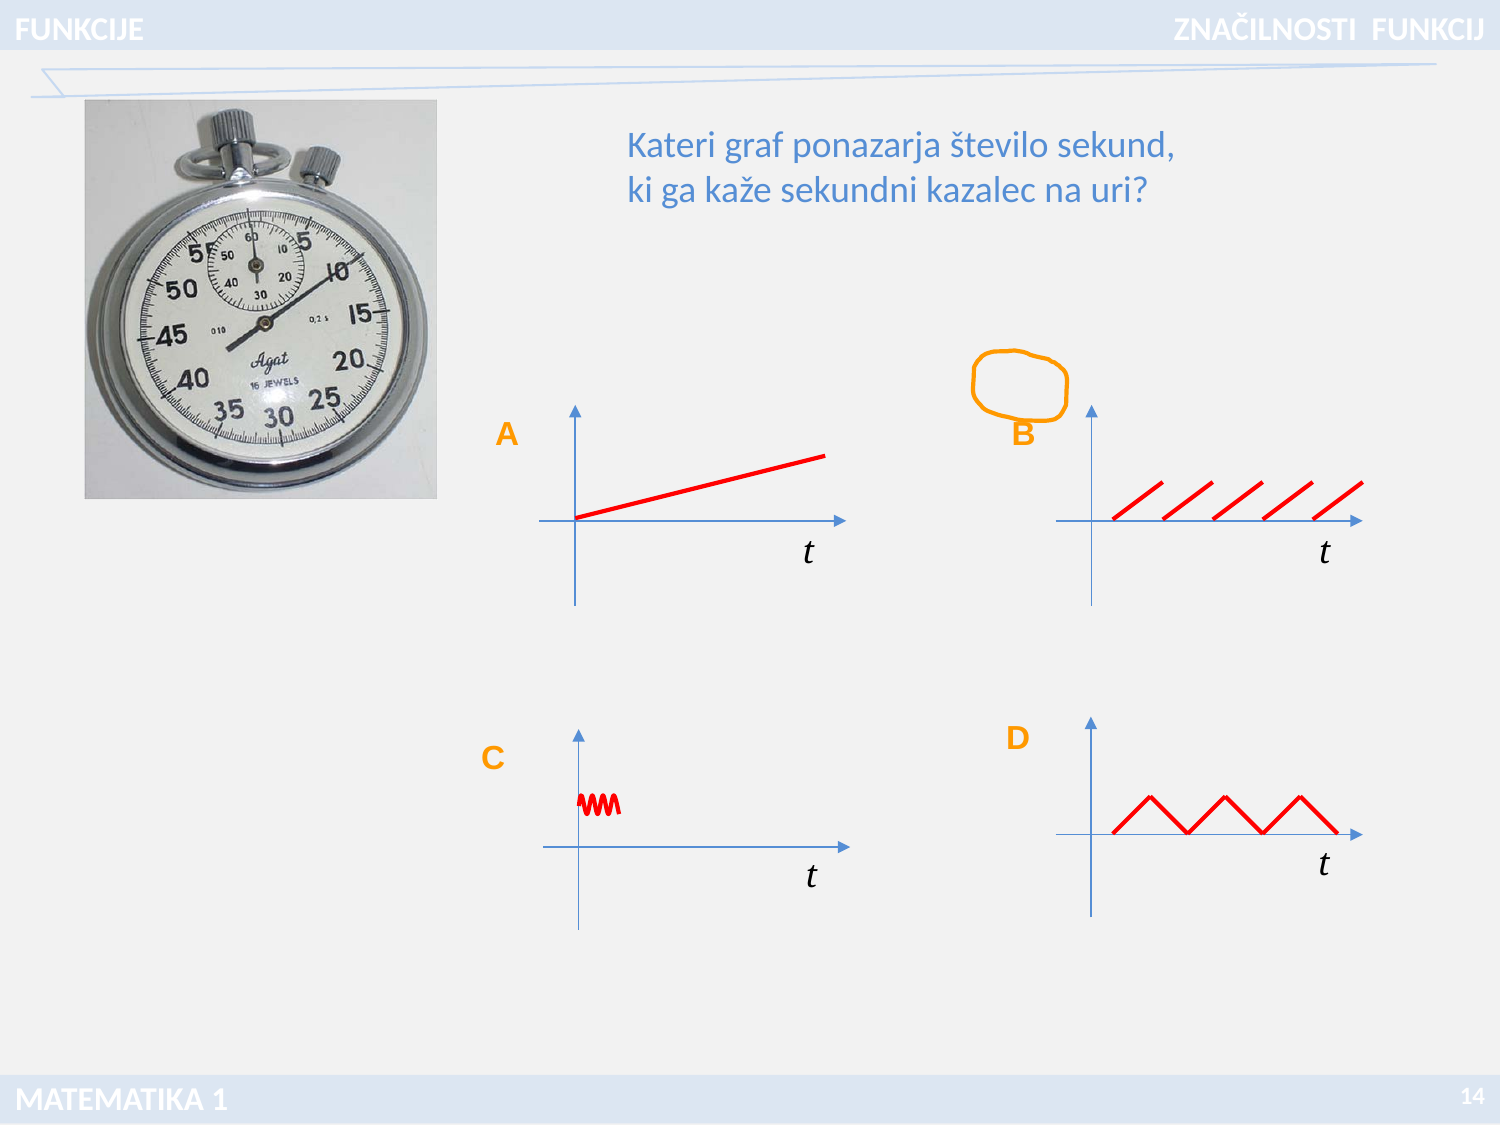

FUNKCIJE
ZNAČILNOSTI FUNKCIJ
Kateri graf ponazarja število sekund, ki ga kaže sekundni kazalec na uri?
A
t
B
t
D
t
C
t
MATEMATIKA 1